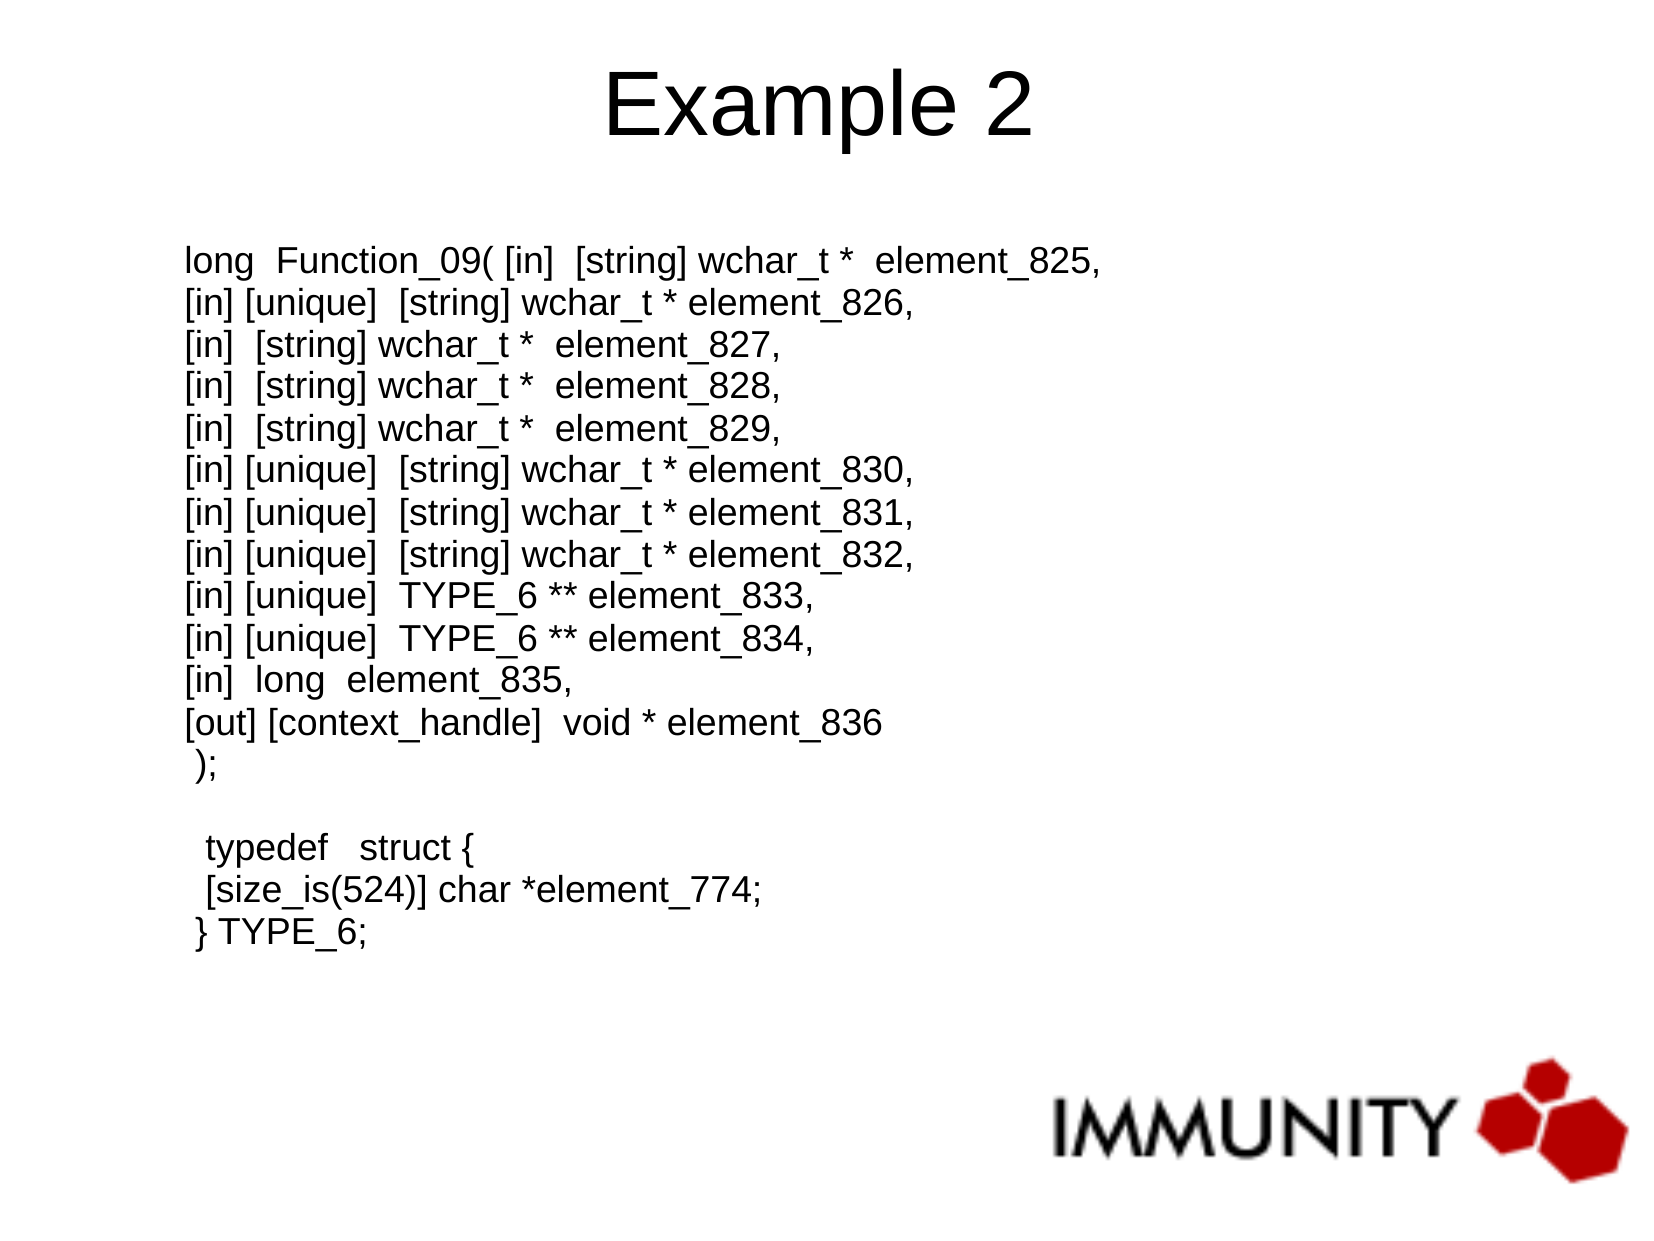

# Example 2
long Function_09( [in] [string] wchar_t * element_825,
[in] [unique] [string] wchar_t * element_826,
[in] [string] wchar_t * element_827,
[in] [string] wchar_t * element_828,
[in] [string] wchar_t * element_829,
[in] [unique] [string] wchar_t * element_830,
[in] [unique] [string] wchar_t * element_831,
[in] [unique] [string] wchar_t * element_832,
[in] [unique] TYPE_6 ** element_833,
[in] [unique] TYPE_6 ** element_834,
[in] long element_835,
[out] [context_handle] void * element_836
 );
 typedef struct {
 [size_is(524)] char *element_774;
 } TYPE_6;